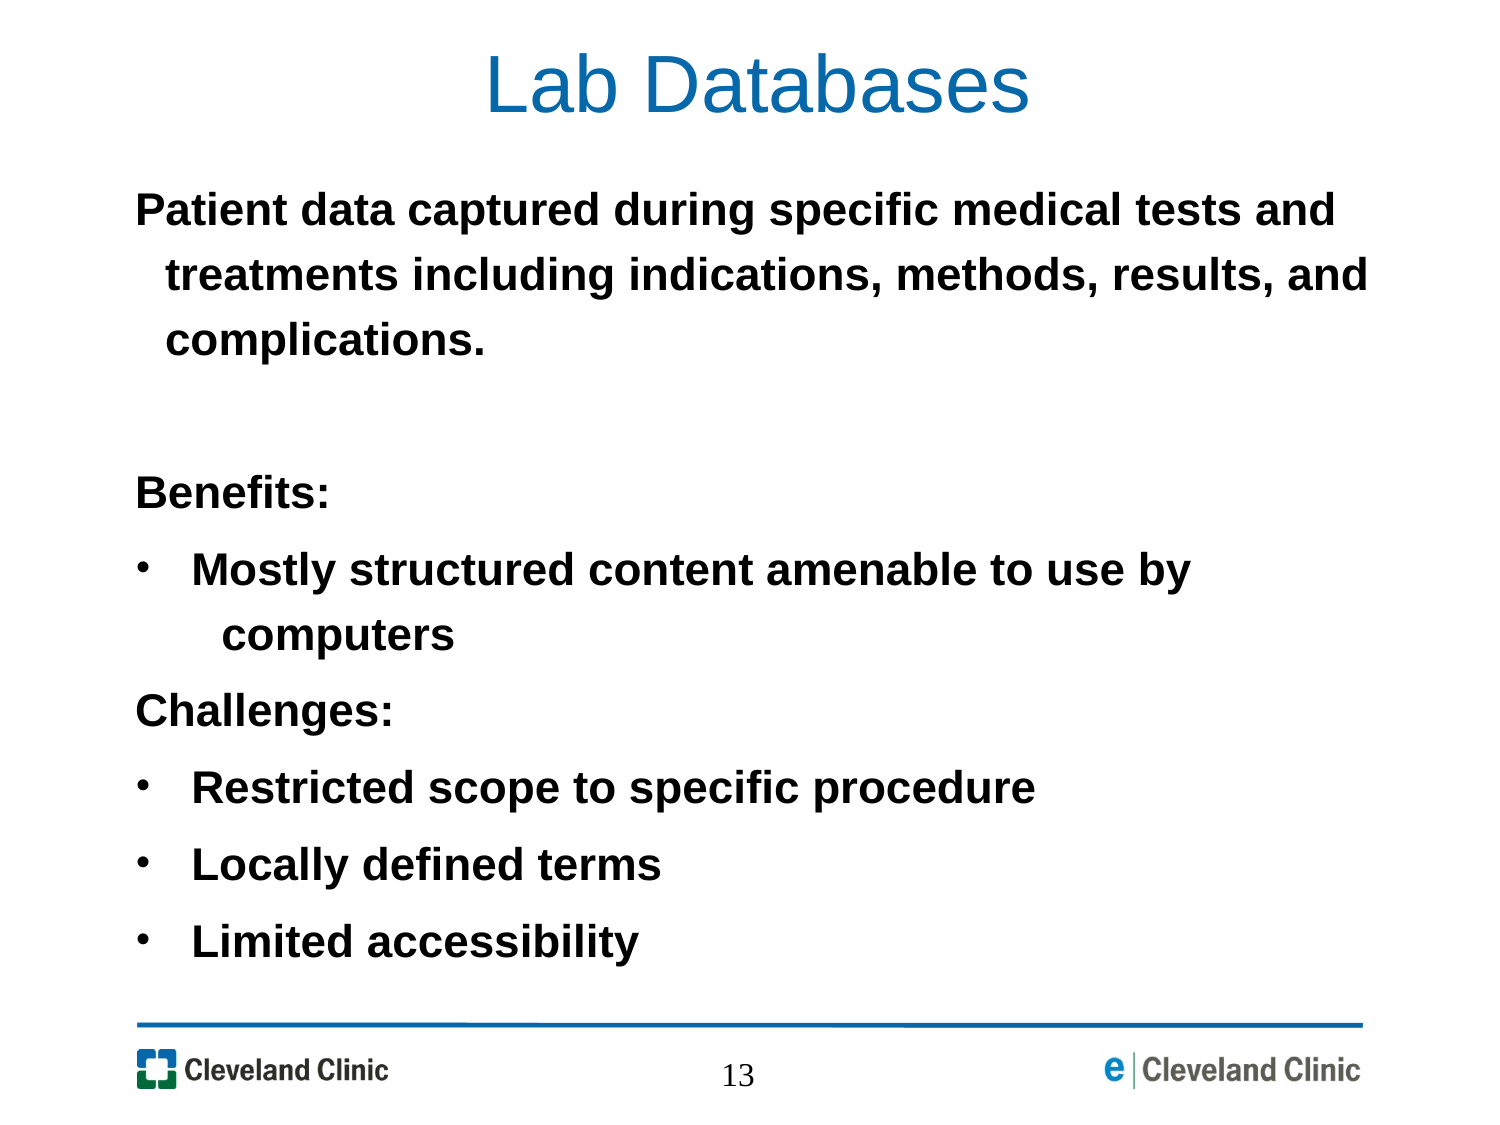

# Lab Databases
Patient data captured during specific medical tests and treatments including indications, methods, results, and complications.
Benefits:
Mostly structured content amenable to use by computers
Challenges:
Restricted scope to specific procedure
Locally defined terms
Limited accessibility
13